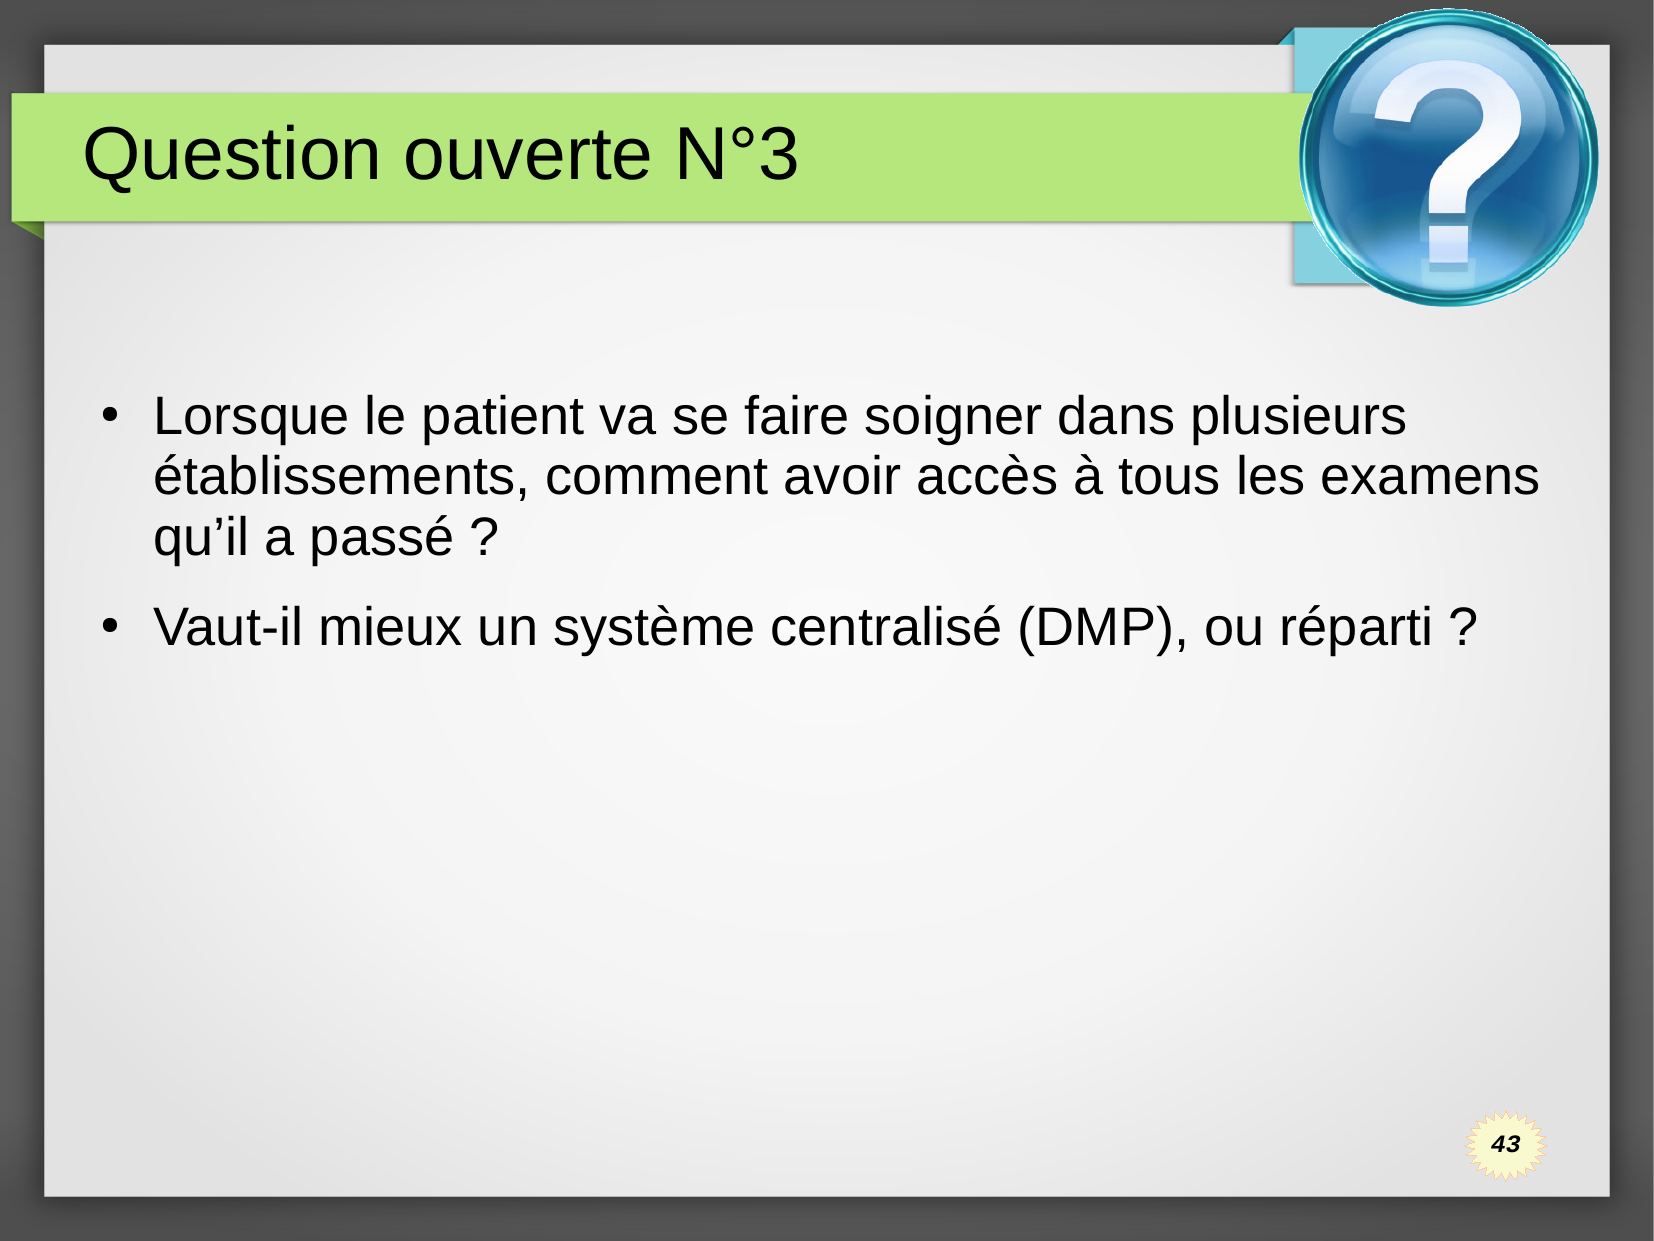

# Question ouverte N°3
Lorsque le patient va se faire soigner dans plusieurs établissements, comment avoir accès à tous les examens qu’il a passé ?
Vaut-il mieux un système centralisé (DMP), ou réparti ?